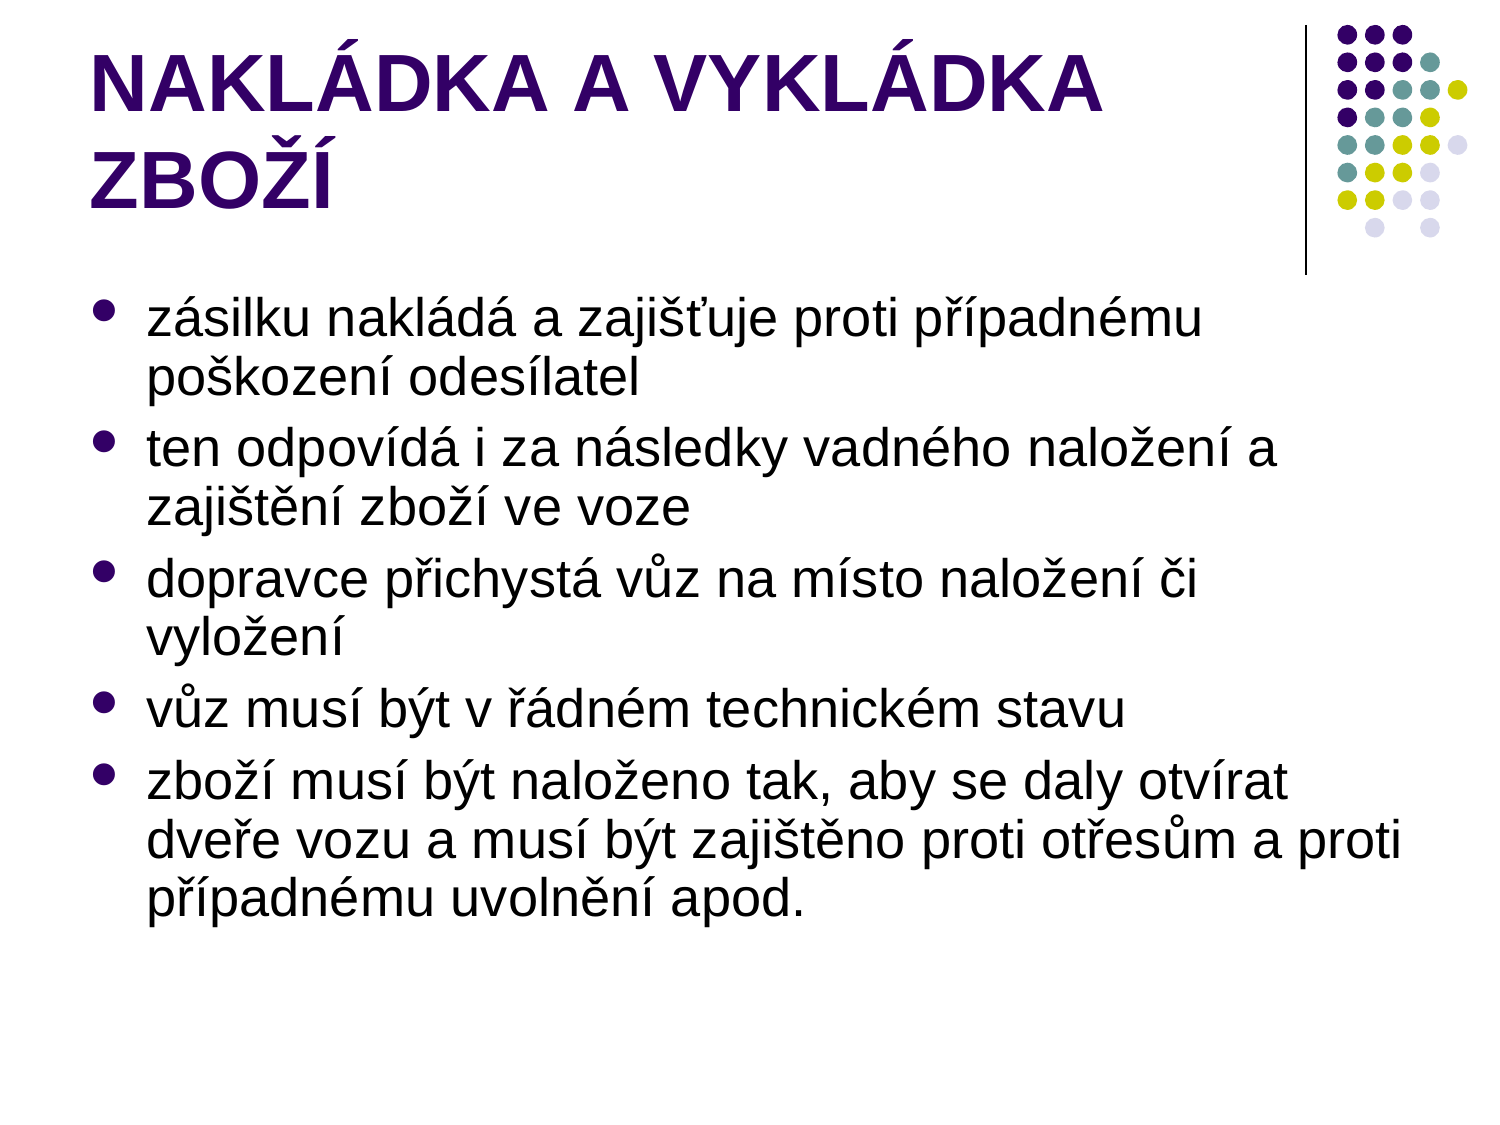

# NAKLÁDKA A VYKLÁDKA ZBOŽÍ
zásilku nakládá a zajišťuje proti případnému poškození odesílatel
ten odpovídá i za následky vadného naložení a zajištění zboží ve voze
dopravce přichystá vůz na místo naložení či vyložení
vůz musí být v řádném technickém stavu
zboží musí být naloženo tak, aby se daly otvírat dveře vozu a musí být zajištěno proti otřesům a proti případnému uvolnění apod.